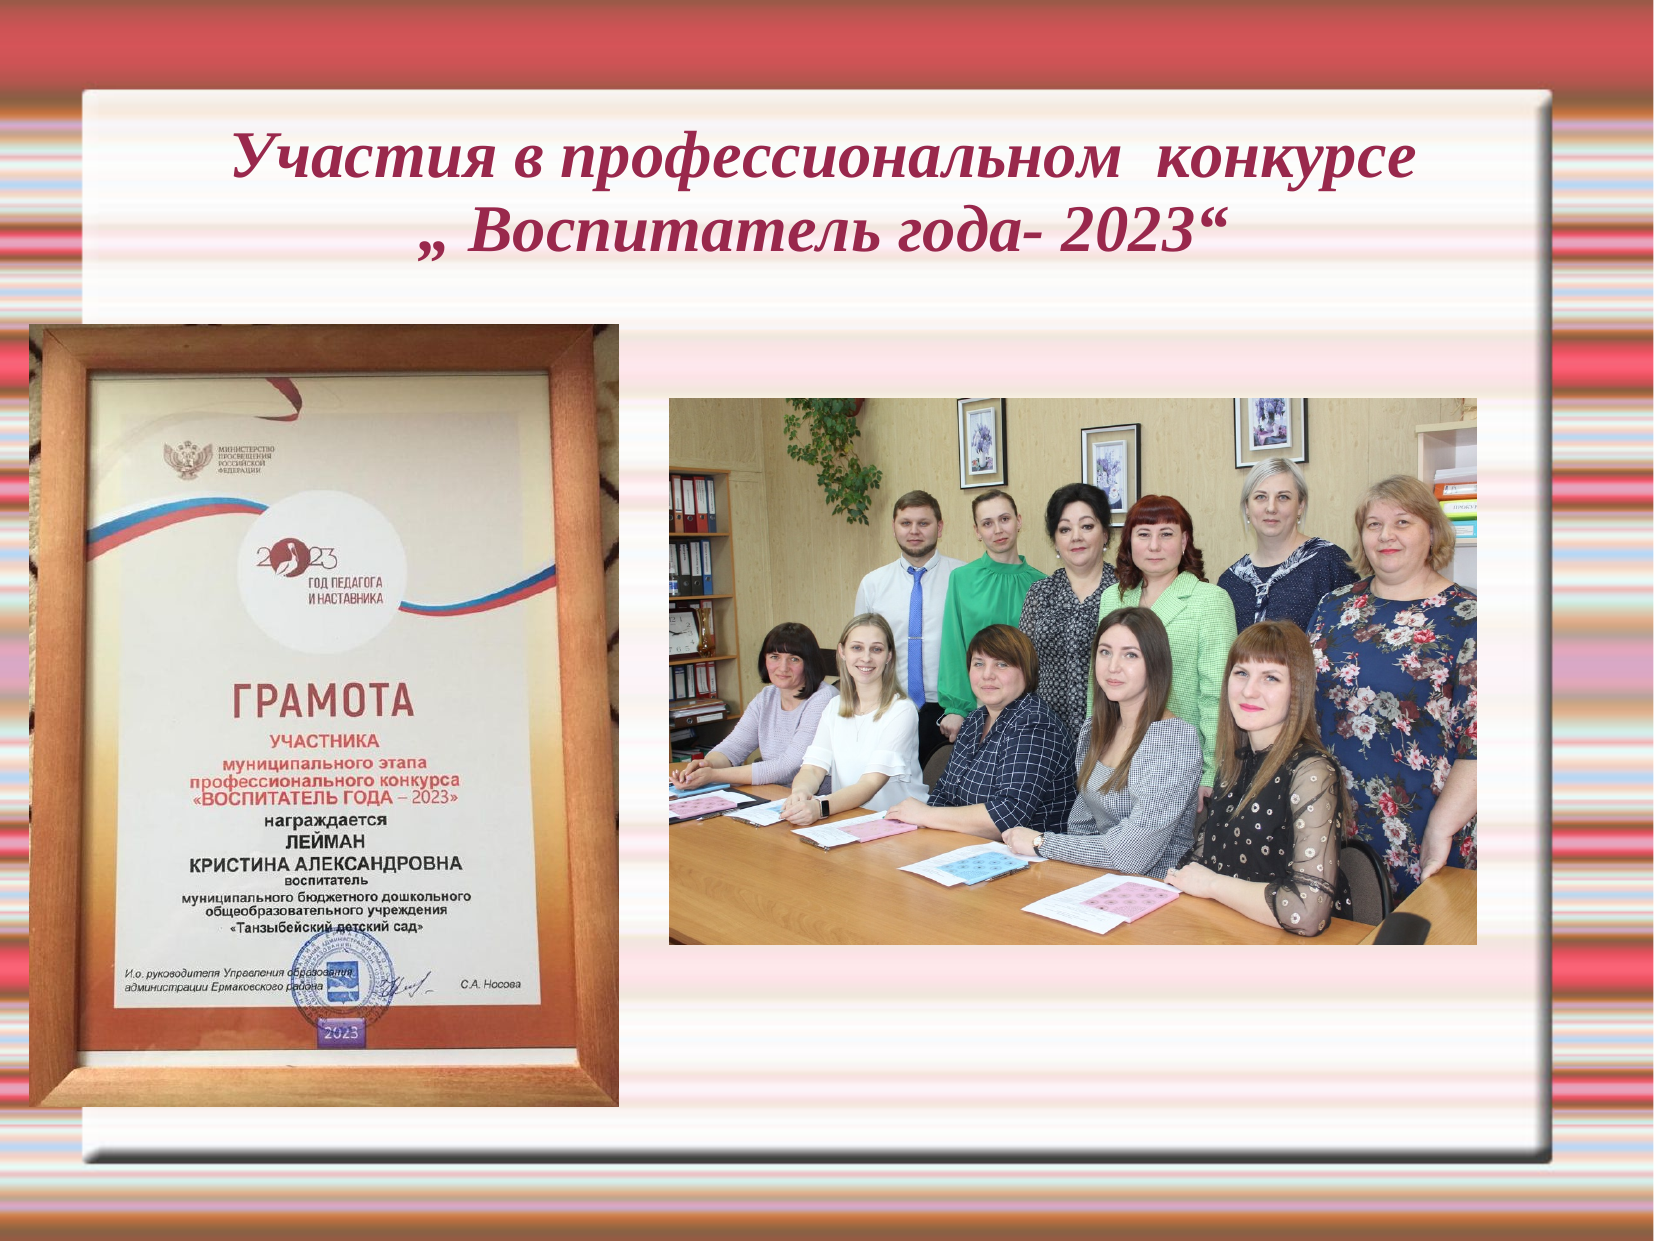

# Участия в профессиональном конкурсе „ Воспитатель года- 2023“